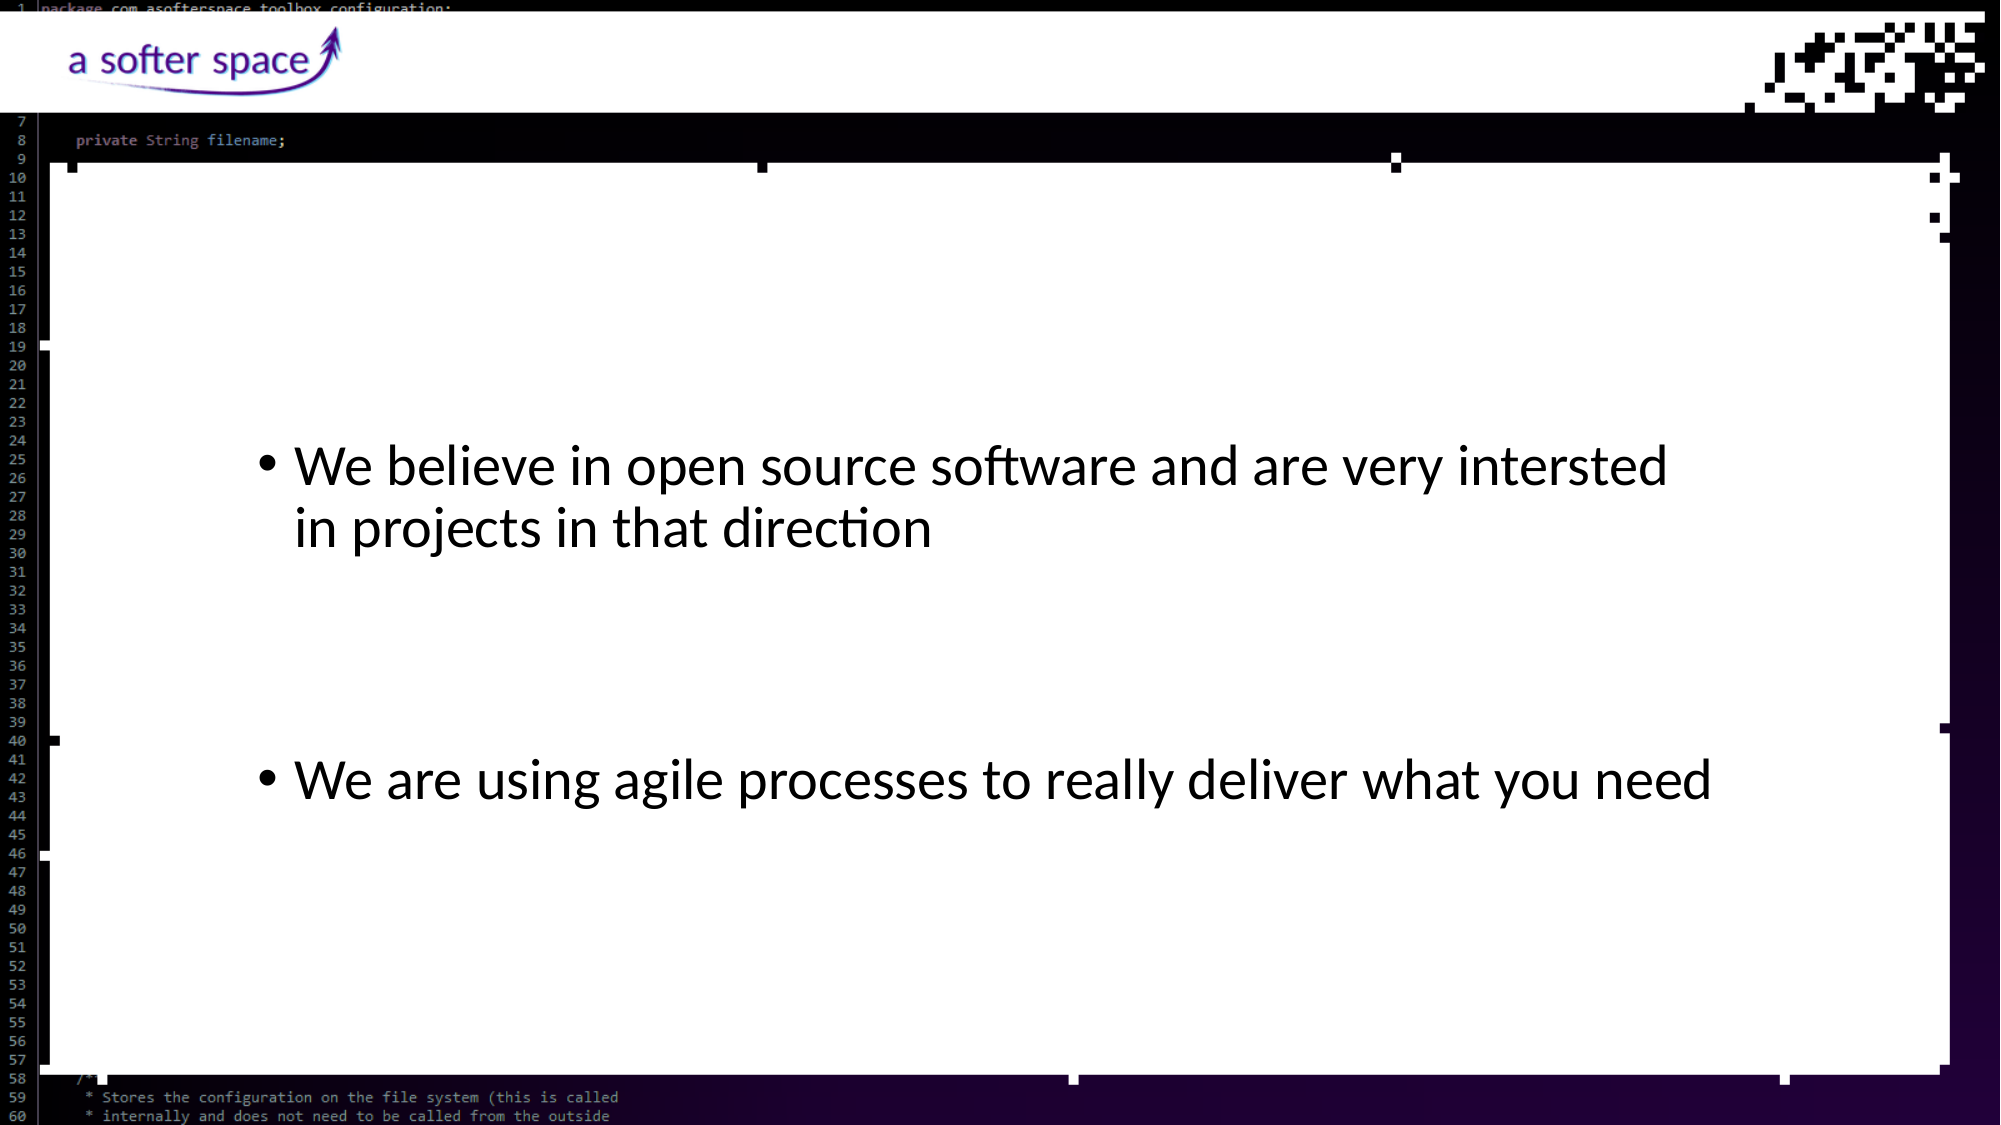

# We believe in open source software and are very intersted in projects in that direction
We are using agile processes to really deliver what you need